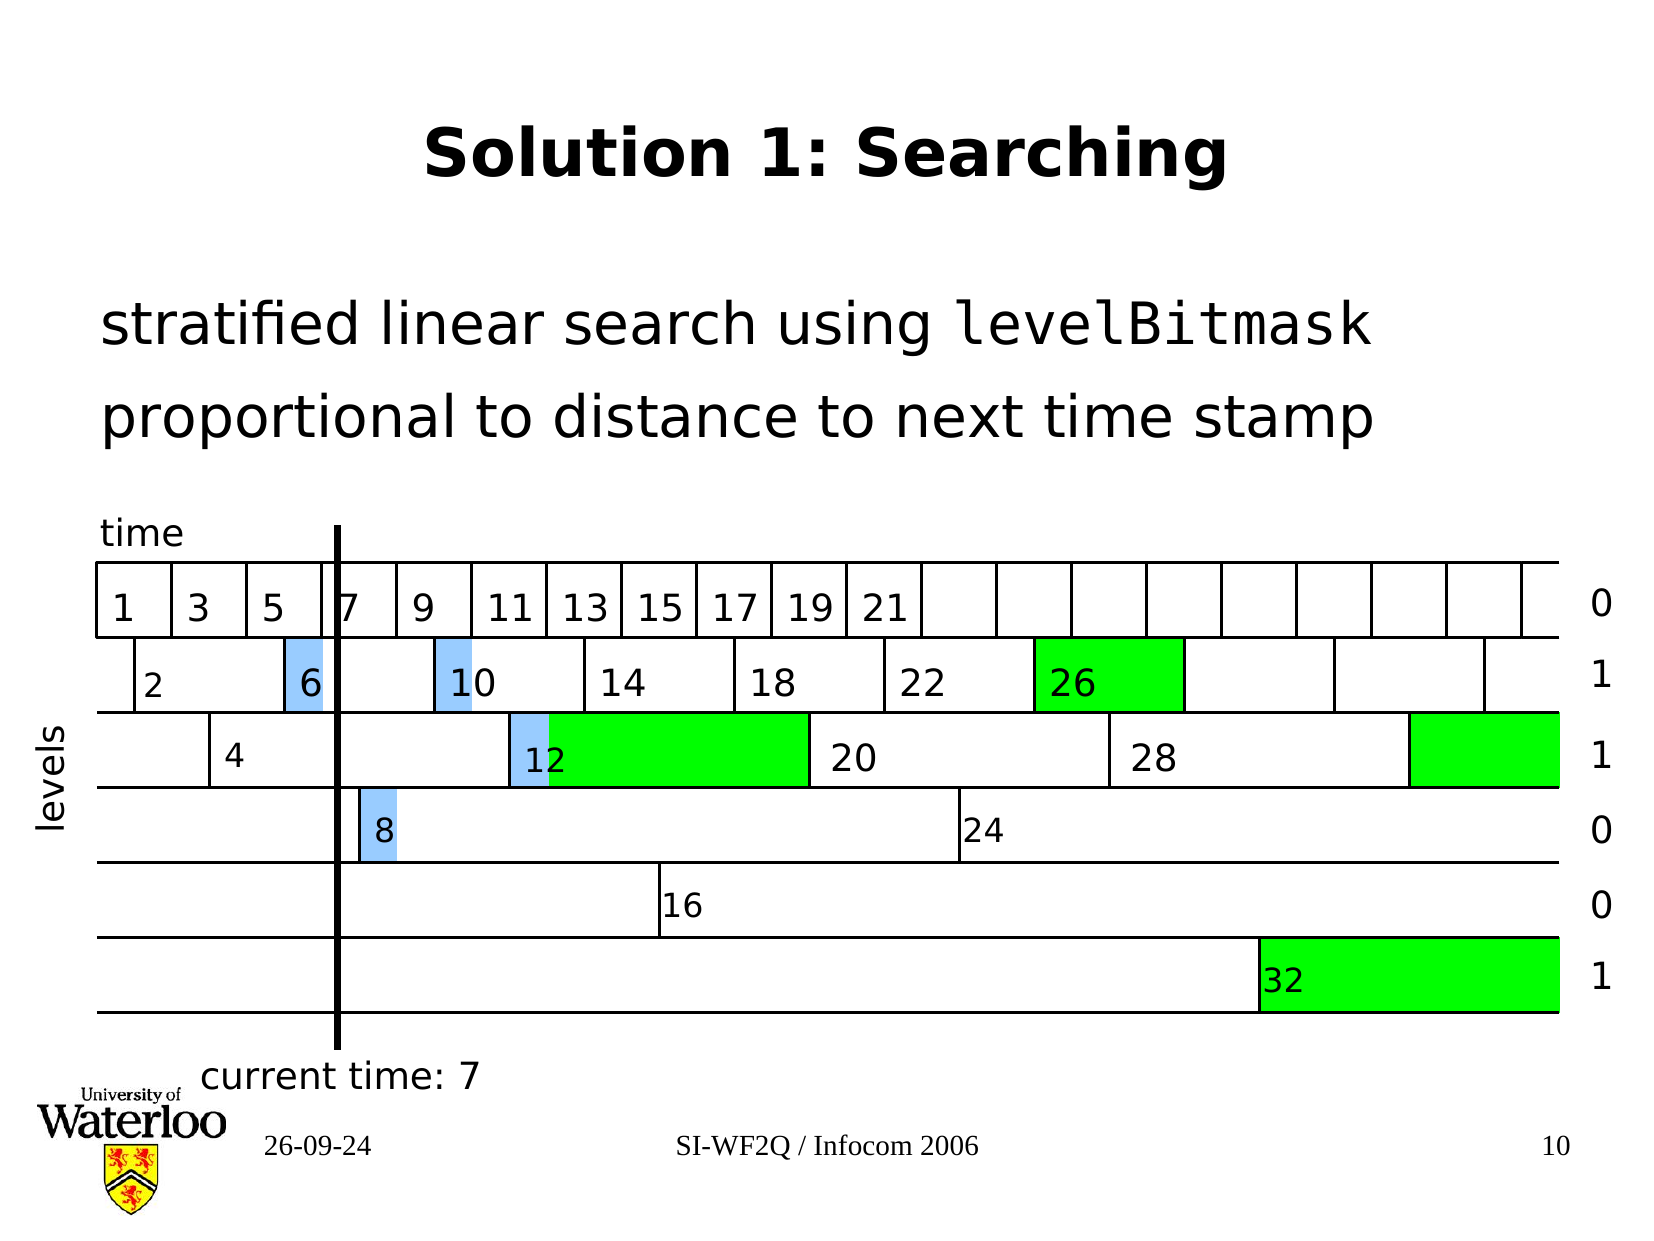

# Solution 1: Searching
stratified linear search using levelBitmask
proportional to distance to next time stamp
time
1
3
5
7
9
11
13
15
17
19
21
6
10
14
18
22
26
2
4
20
28
12
8
24
16
32
0
1
1
levels
0
0
1
current time: 7
SI-WF2Q / Infocom 2006
10